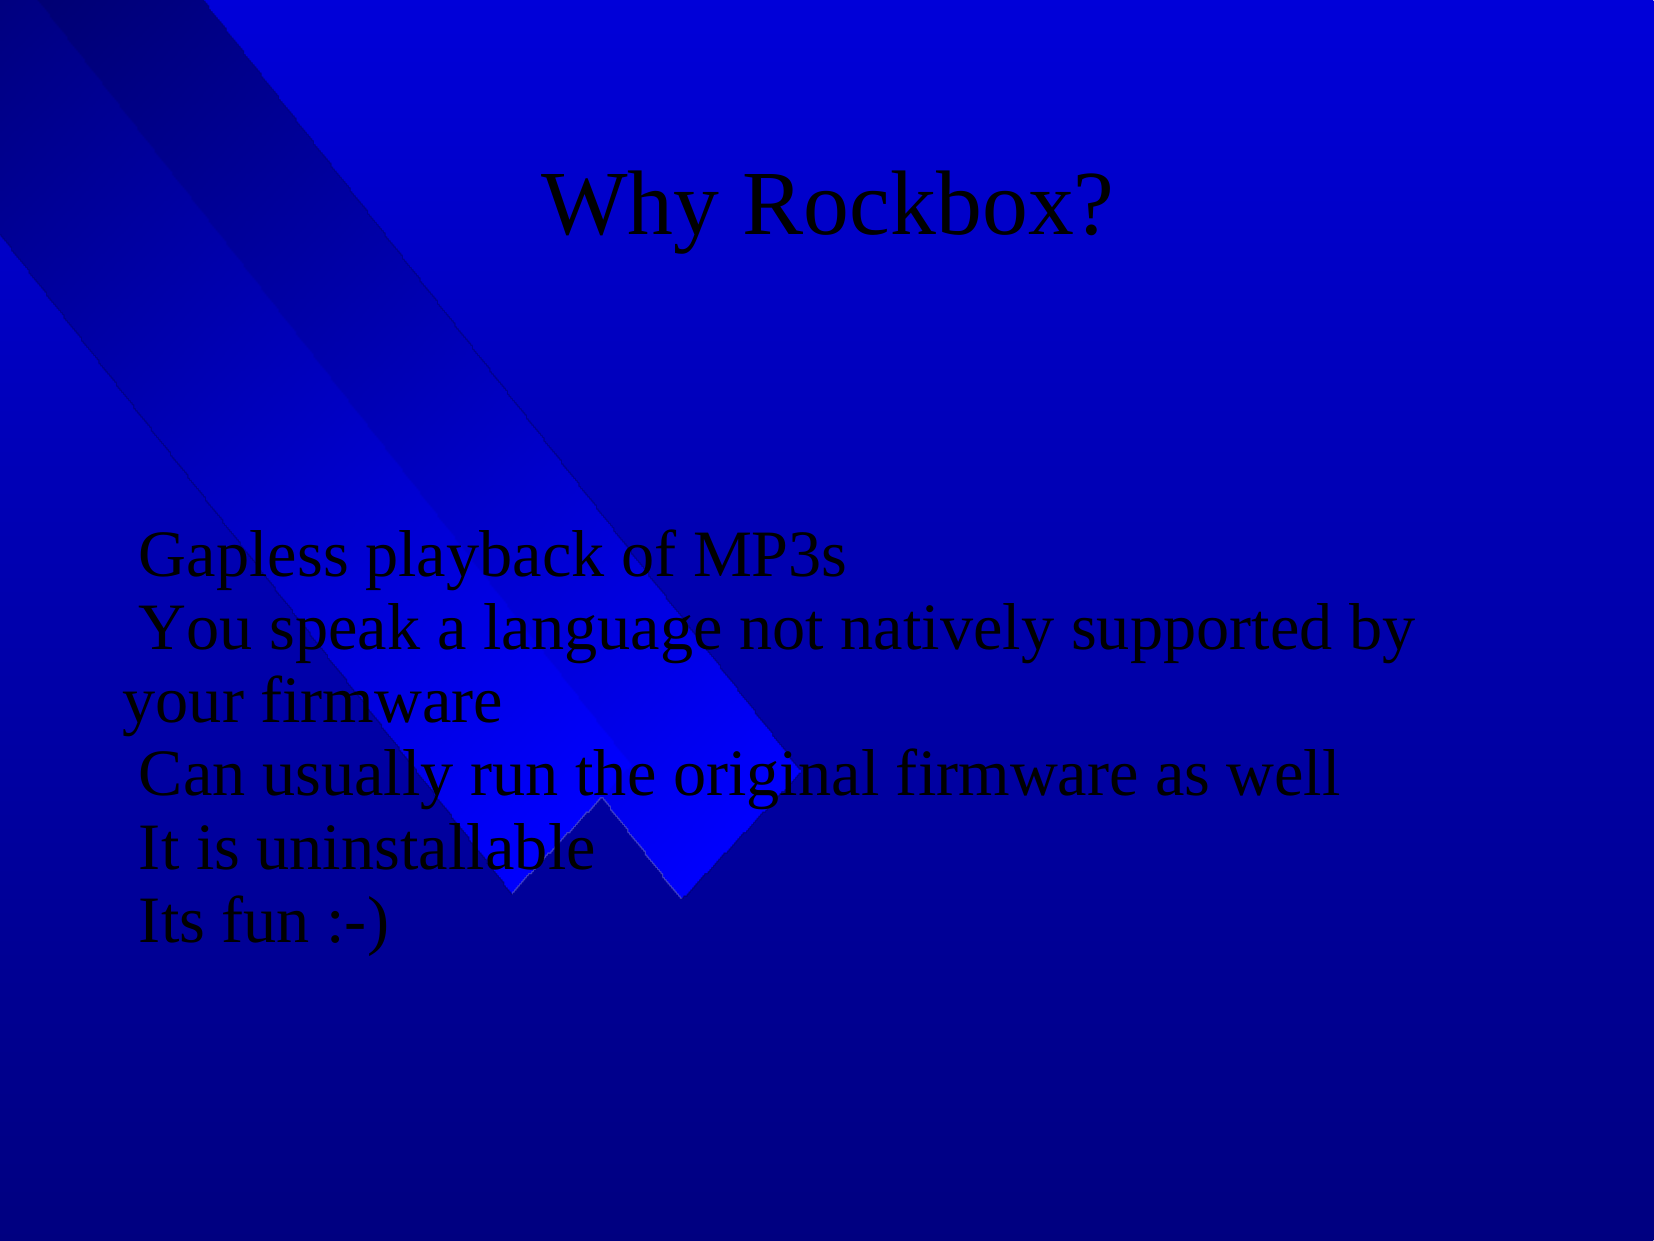

# Why Rockbox?
 Gapless playback of MP3s
 You speak a language not natively supported by your firmware
 Can usually run the original firmware as well
 It is uninstallable
 Its fun :-)